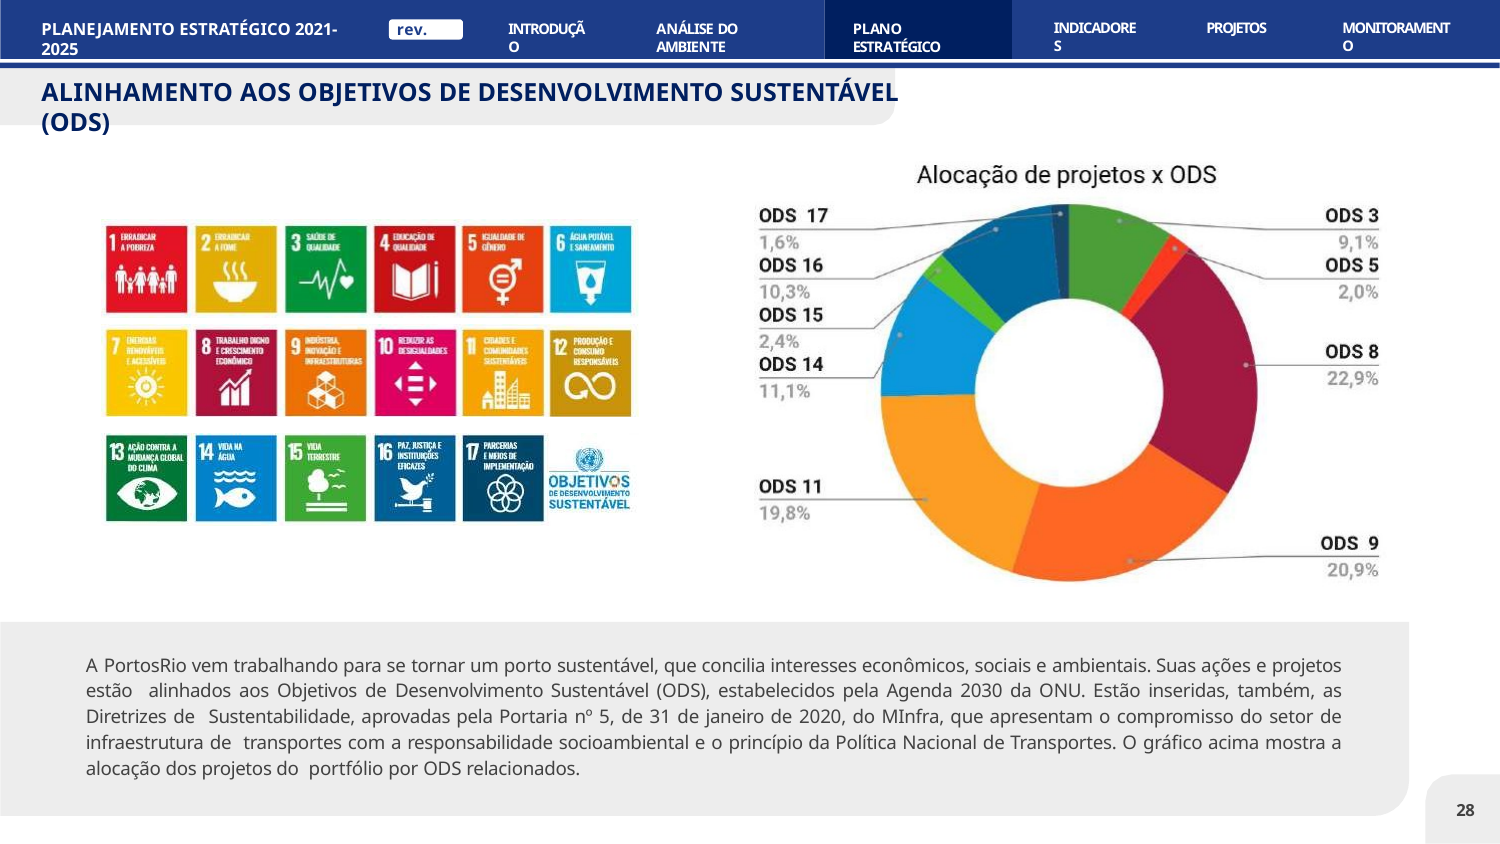

PLANEJAMENTO ESTRATÉGICO 2021-2025
INDICADORES
PROJETOS
MONITORAMENTO
rev. 2022
INTRODUÇÃO
ANÁLISE DO AMBIENTE
PLANO ESTRATÉGICO
ALINHAMENTO AOS OBJETIVOS DE DESENVOLVIMENTO SUSTENTÁVEL (ODS)
A PortosRio vem trabalhando para se tornar um porto sustentável, que concilia interesses econômicos, sociais e ambientais. Suas ações e projetos estão alinhados aos Objetivos de Desenvolvimento Sustentável (ODS), estabelecidos pela Agenda 2030 da ONU. Estão inseridas, também, as Diretrizes de Sustentabilidade, aprovadas pela Portaria nº 5, de 31 de janeiro de 2020, do MInfra, que apresentam o compromisso do setor de infraestrutura de transportes com a responsabilidade socioambiental e o princípio da Política Nacional de Transportes. O gráﬁco acima mostra a alocação dos projetos do portfólio por ODS relacionados.